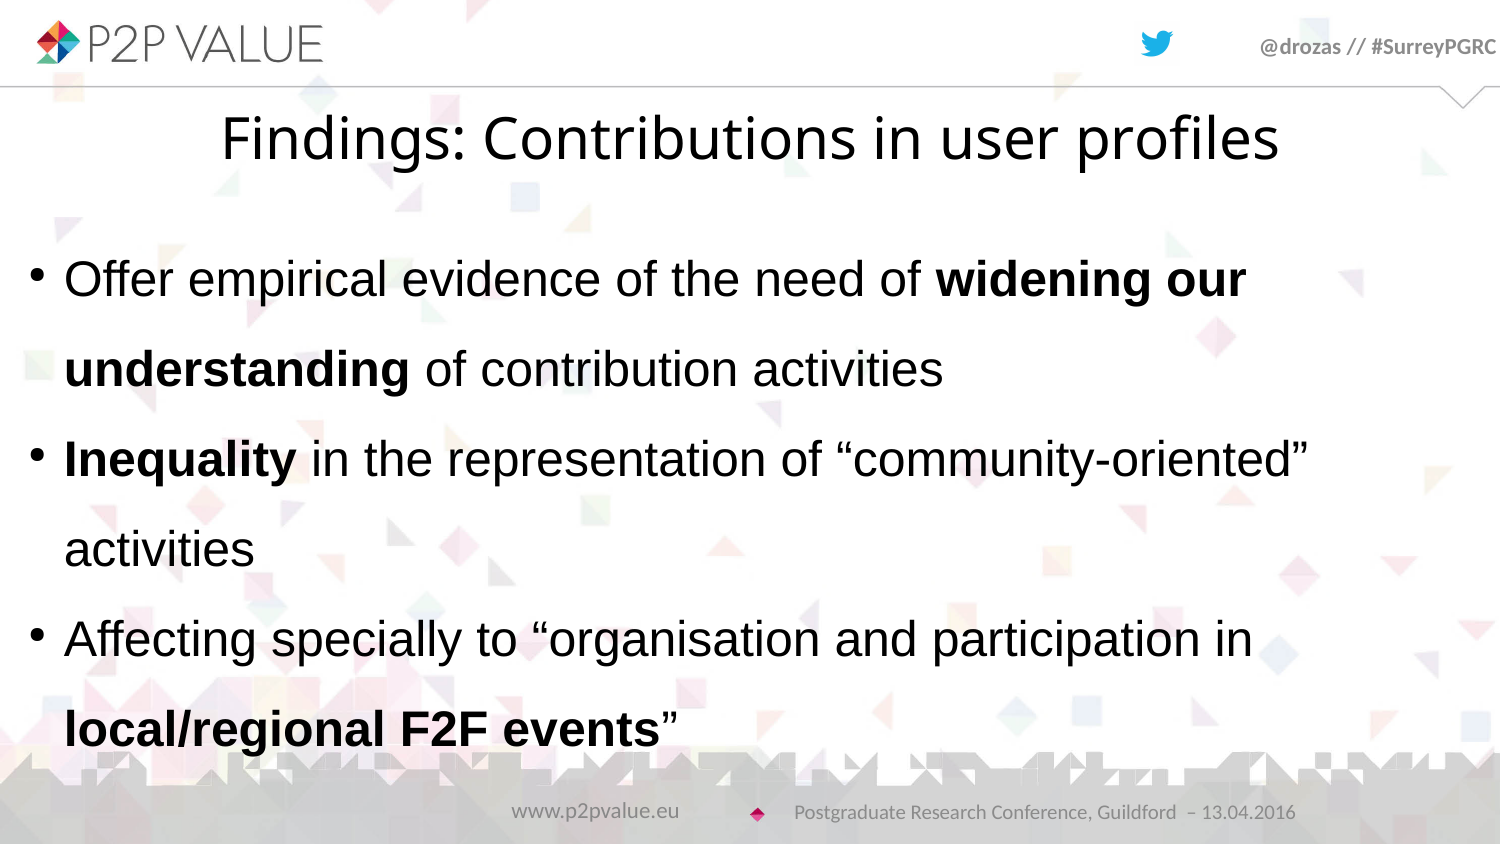

@drozas // #SurreyPGRC
Findings: Contributions in user profiles
# Offer empirical evidence of the need of widening our understanding of contribution activities
Inequality in the representation of “community-oriented” activities
Affecting specially to “organisation and participation in local/regional F2F events”
Postgraduate Research Conference, Guildford – 13.04.2016
www.p2pvalue.eu